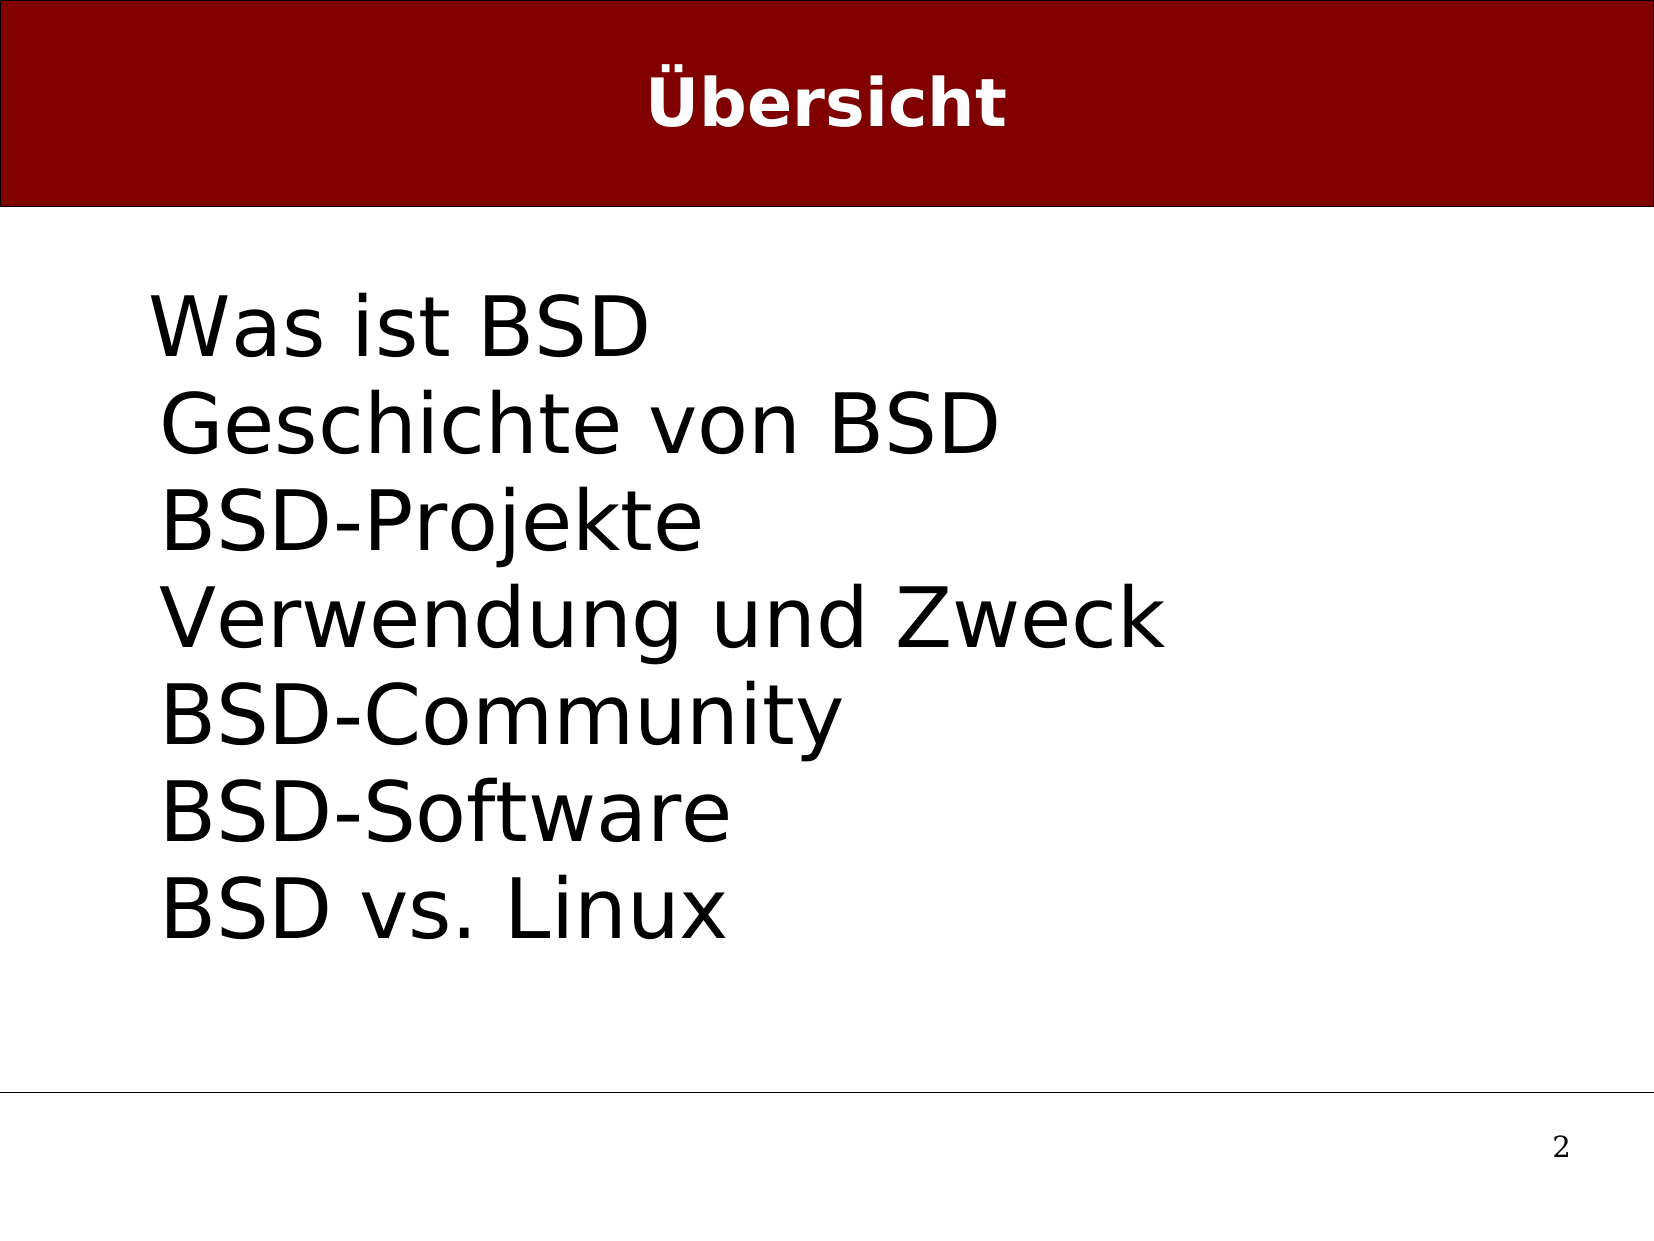

Übersicht
 Was ist BSD
 Geschichte von BSD
 BSD-Projekte
 Verwendung und Zweck
 BSD-Community
 BSD-Software
 BSD vs. Linux
2